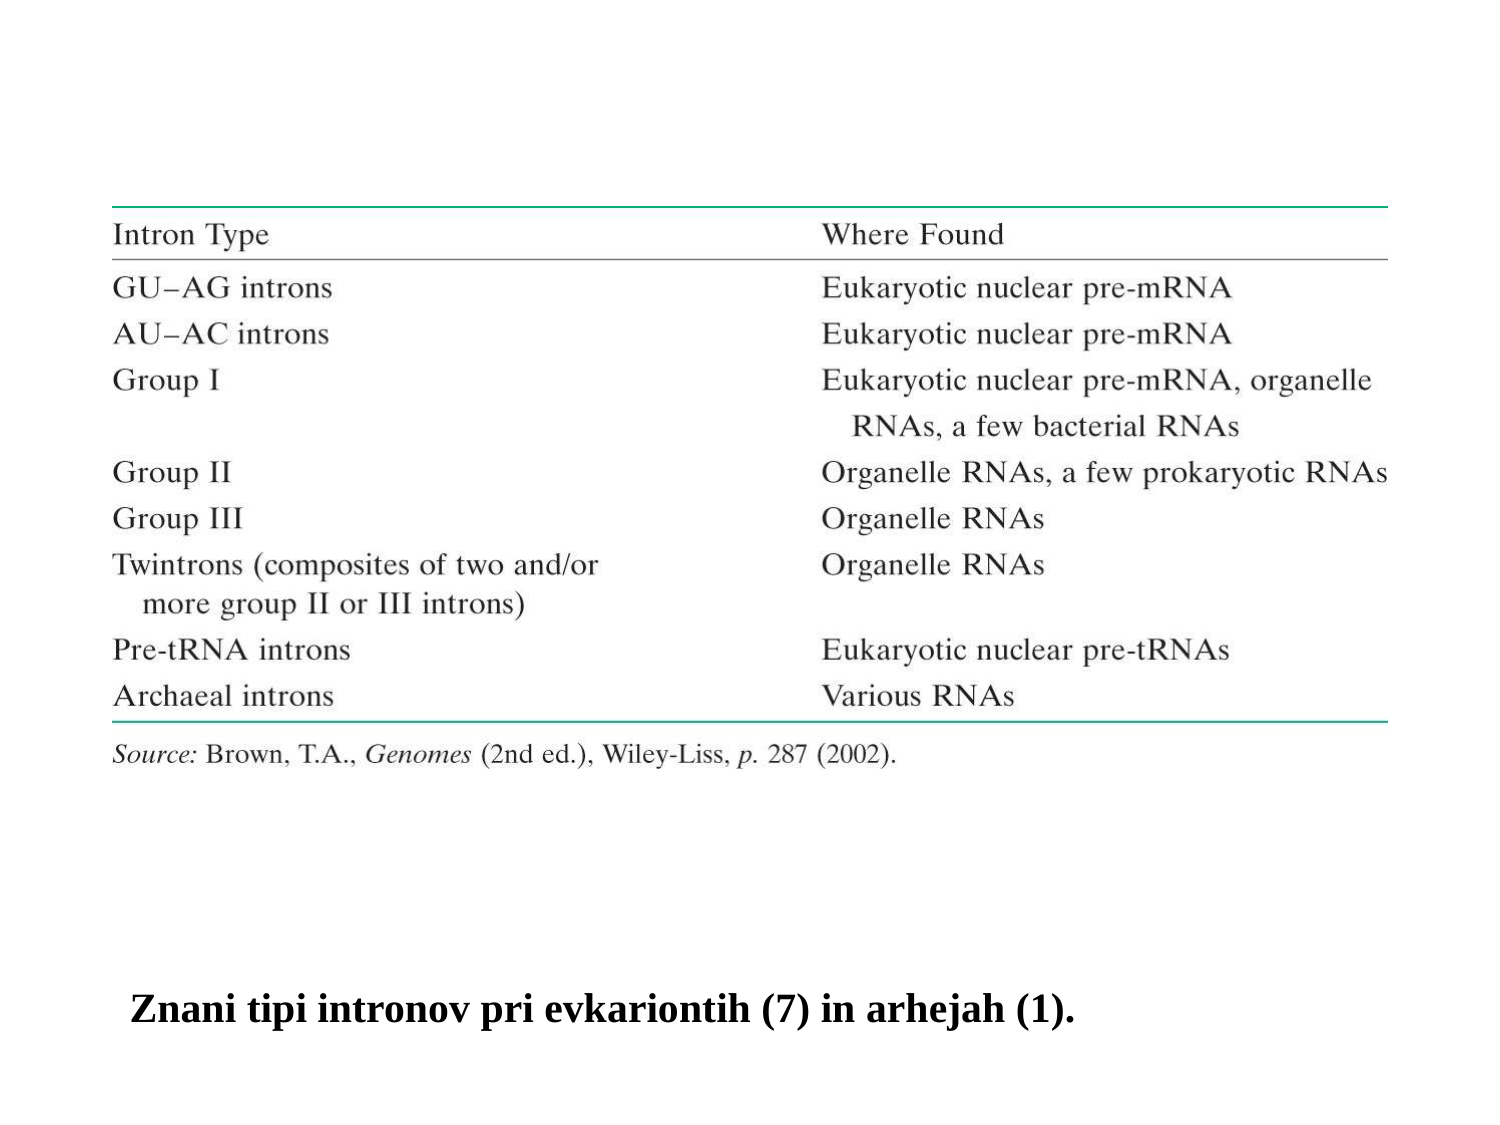

Znani tipi intronov pri evkariontih (7) in arhejah (1).